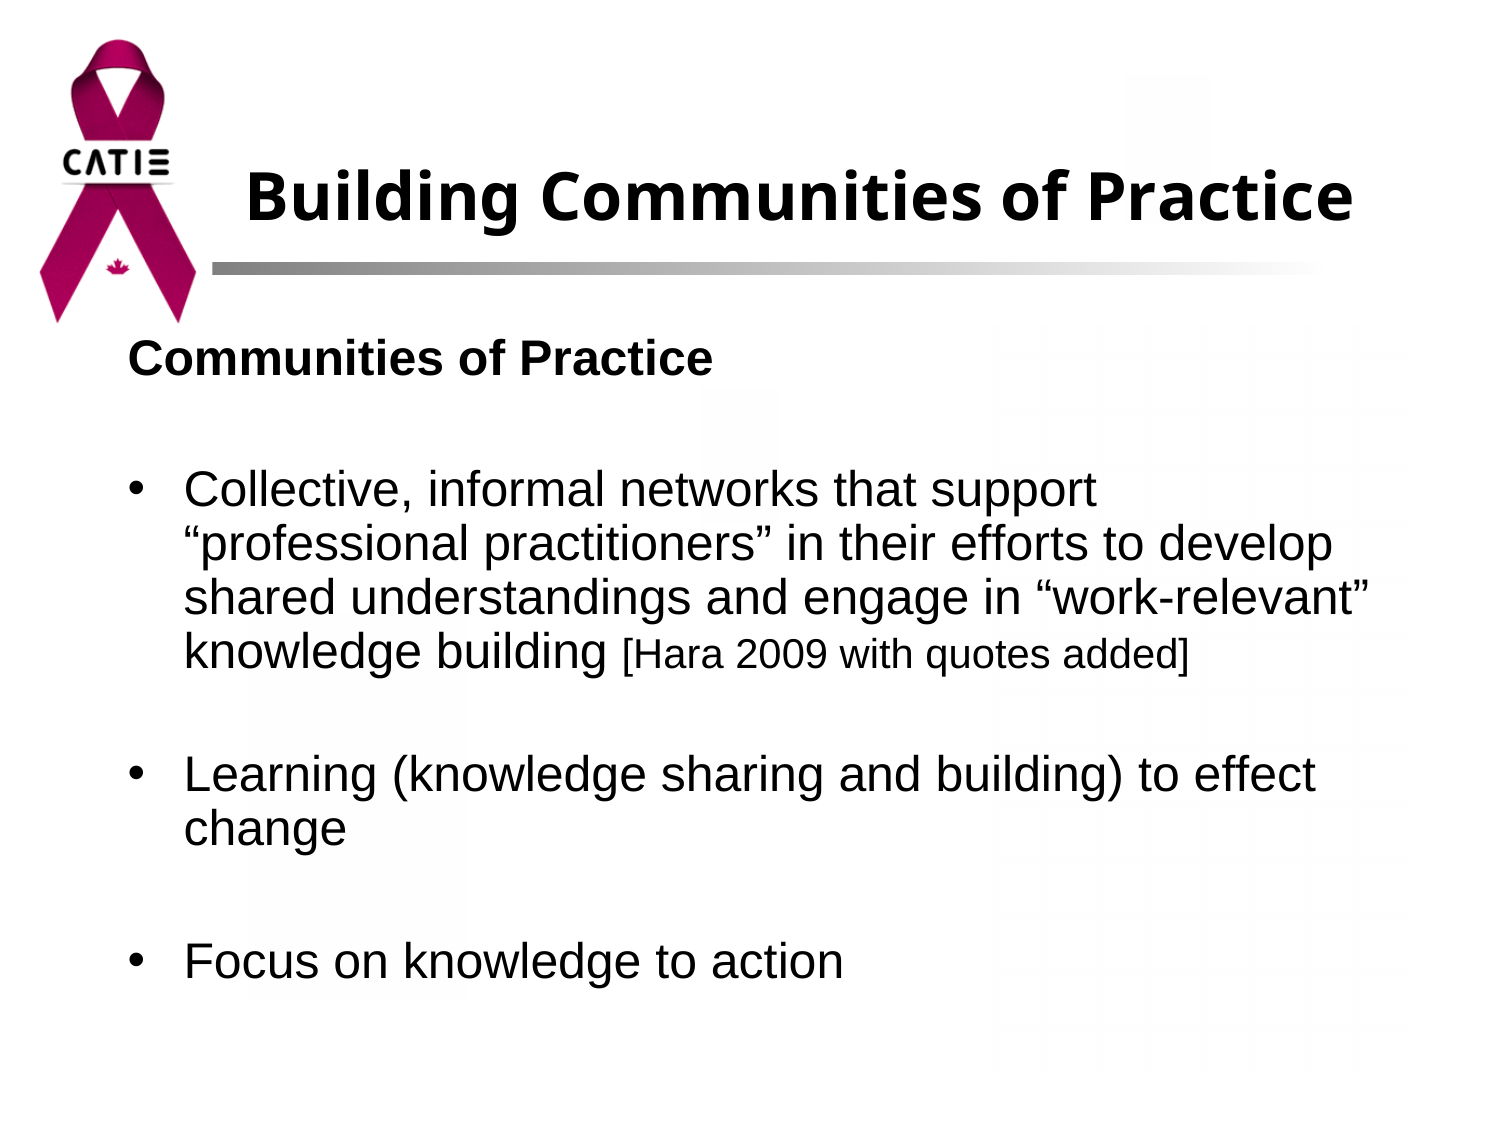

# Building Communities of Practice
Communities of Practice
Collective, informal networks that support “professional practitioners” in their efforts to develop shared understandings and engage in “work-relevant” knowledge building [Hara 2009 with quotes added]
Learning (knowledge sharing and building) to effect change
Focus on knowledge to action